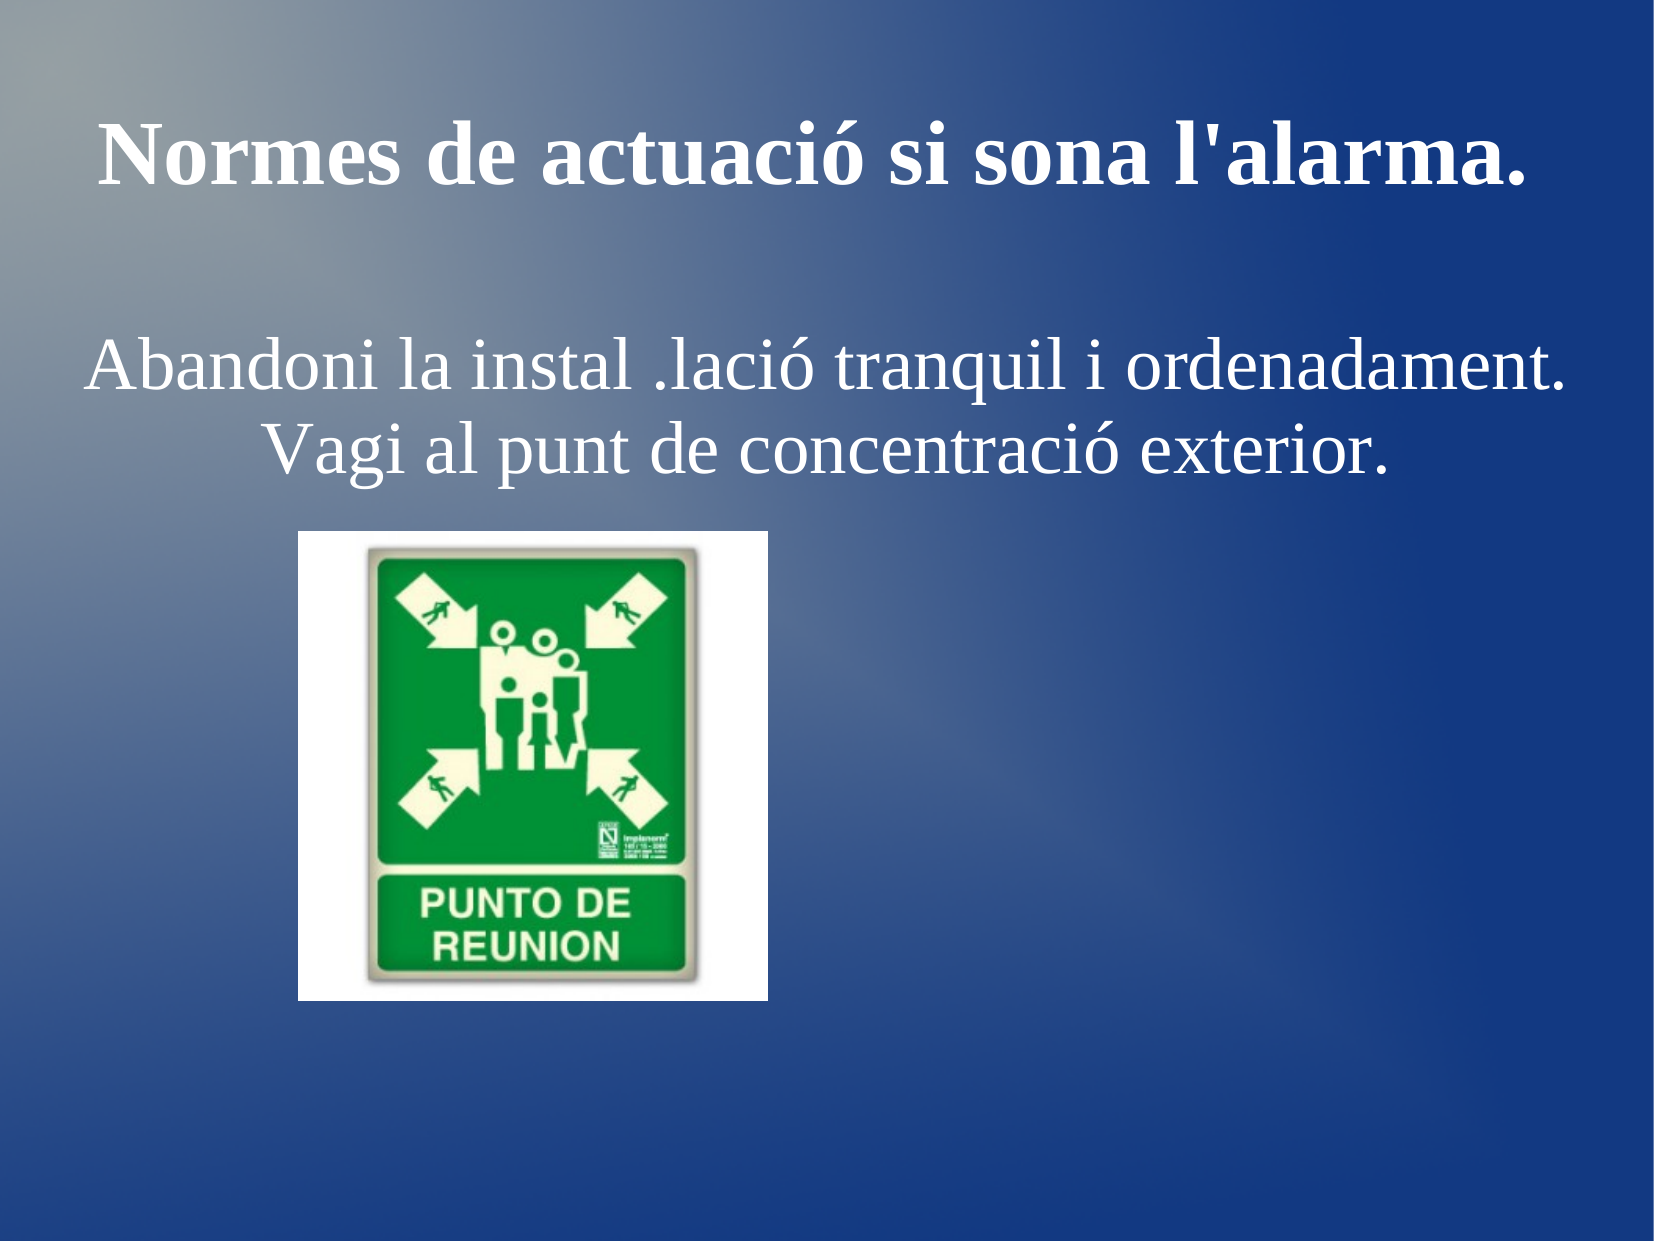

# Normes de actuació si sona l'alarma.
Abandoni la instal .lació tranquil i ordenadament.
 Vagi al punt de concentració exterior.